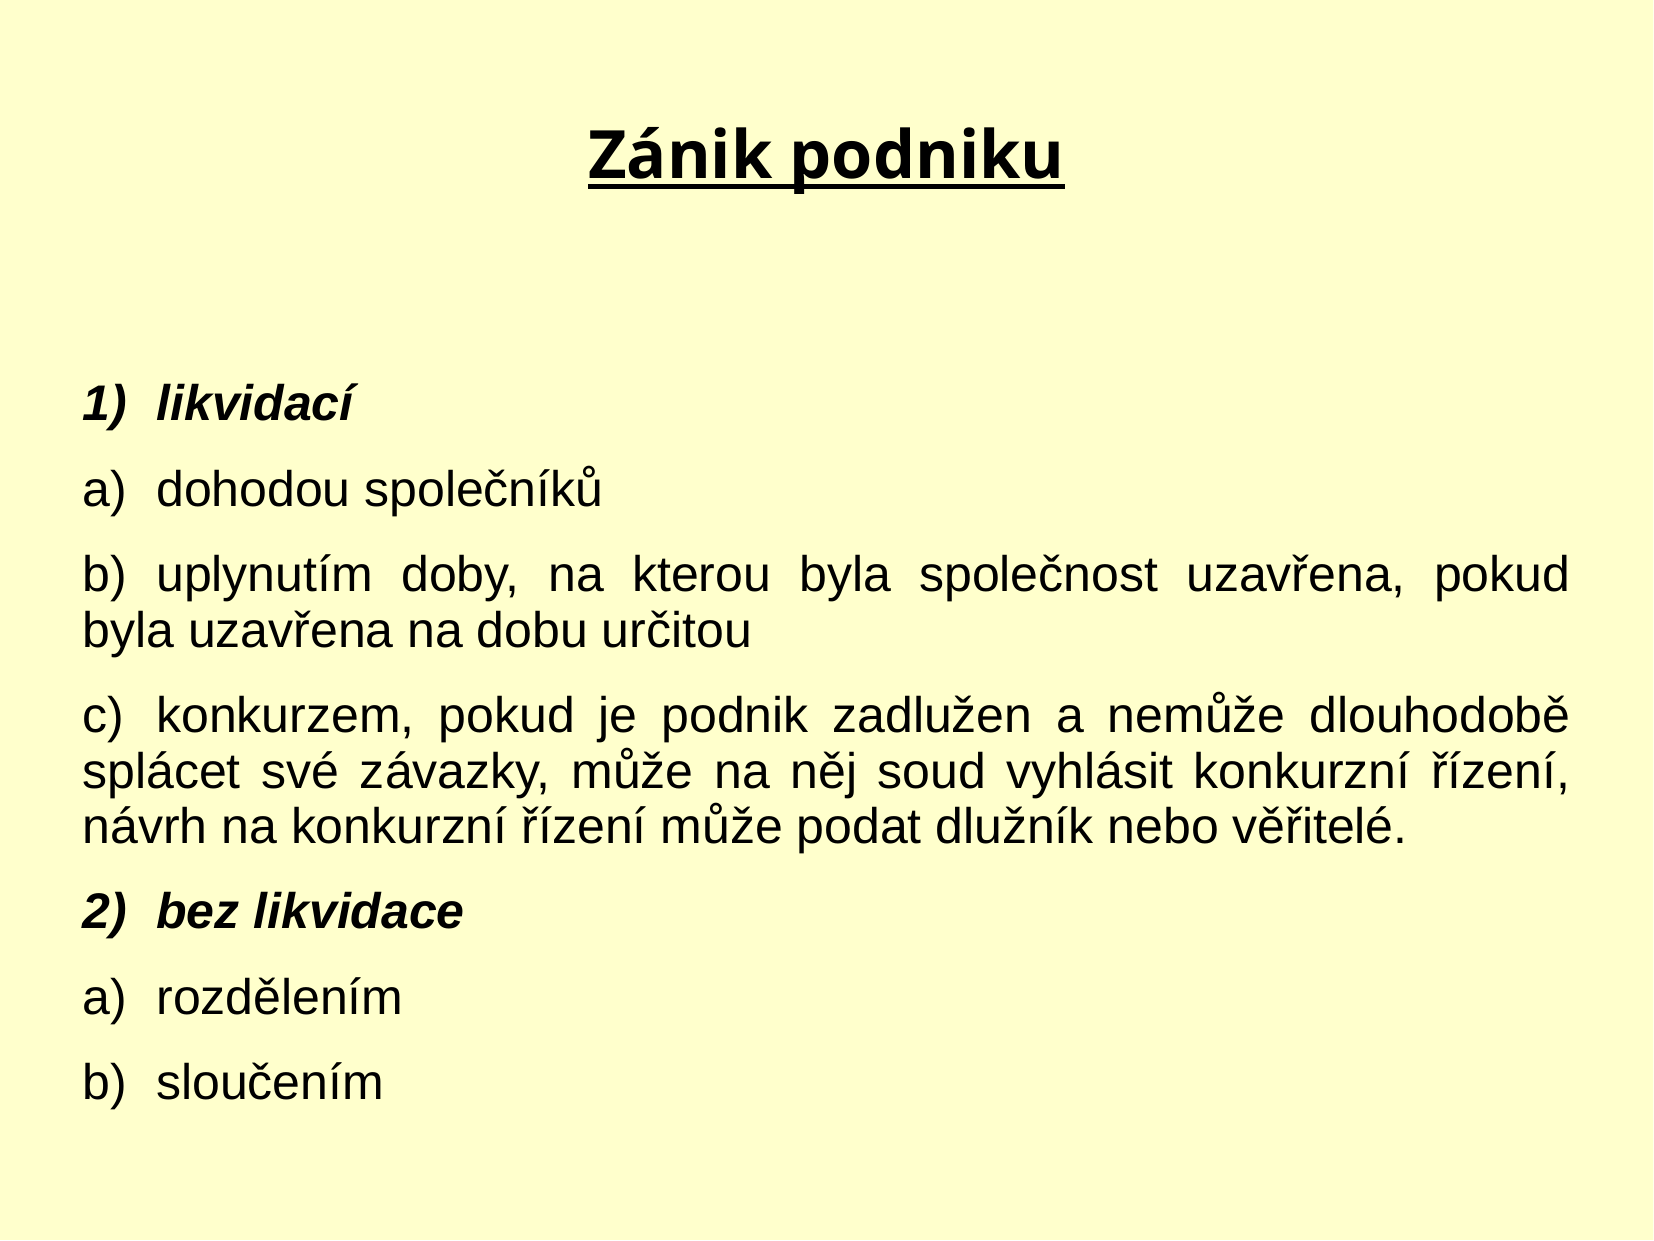

# Zánik podniku
1)	likvidací
a)	dohodou společníků
b)	uplynutím doby, na kterou byla společnost uzavřena, pokud byla uzavřena na dobu určitou
c)	konkurzem, pokud je podnik zadlužen a nemůže dlouhodobě splácet své závazky, může na něj soud vyhlásit konkurzní řízení, návrh na konkurzní řízení může podat dlužník nebo věřitelé.
2)	bez likvidace
a)	rozdělením
b)	sloučením